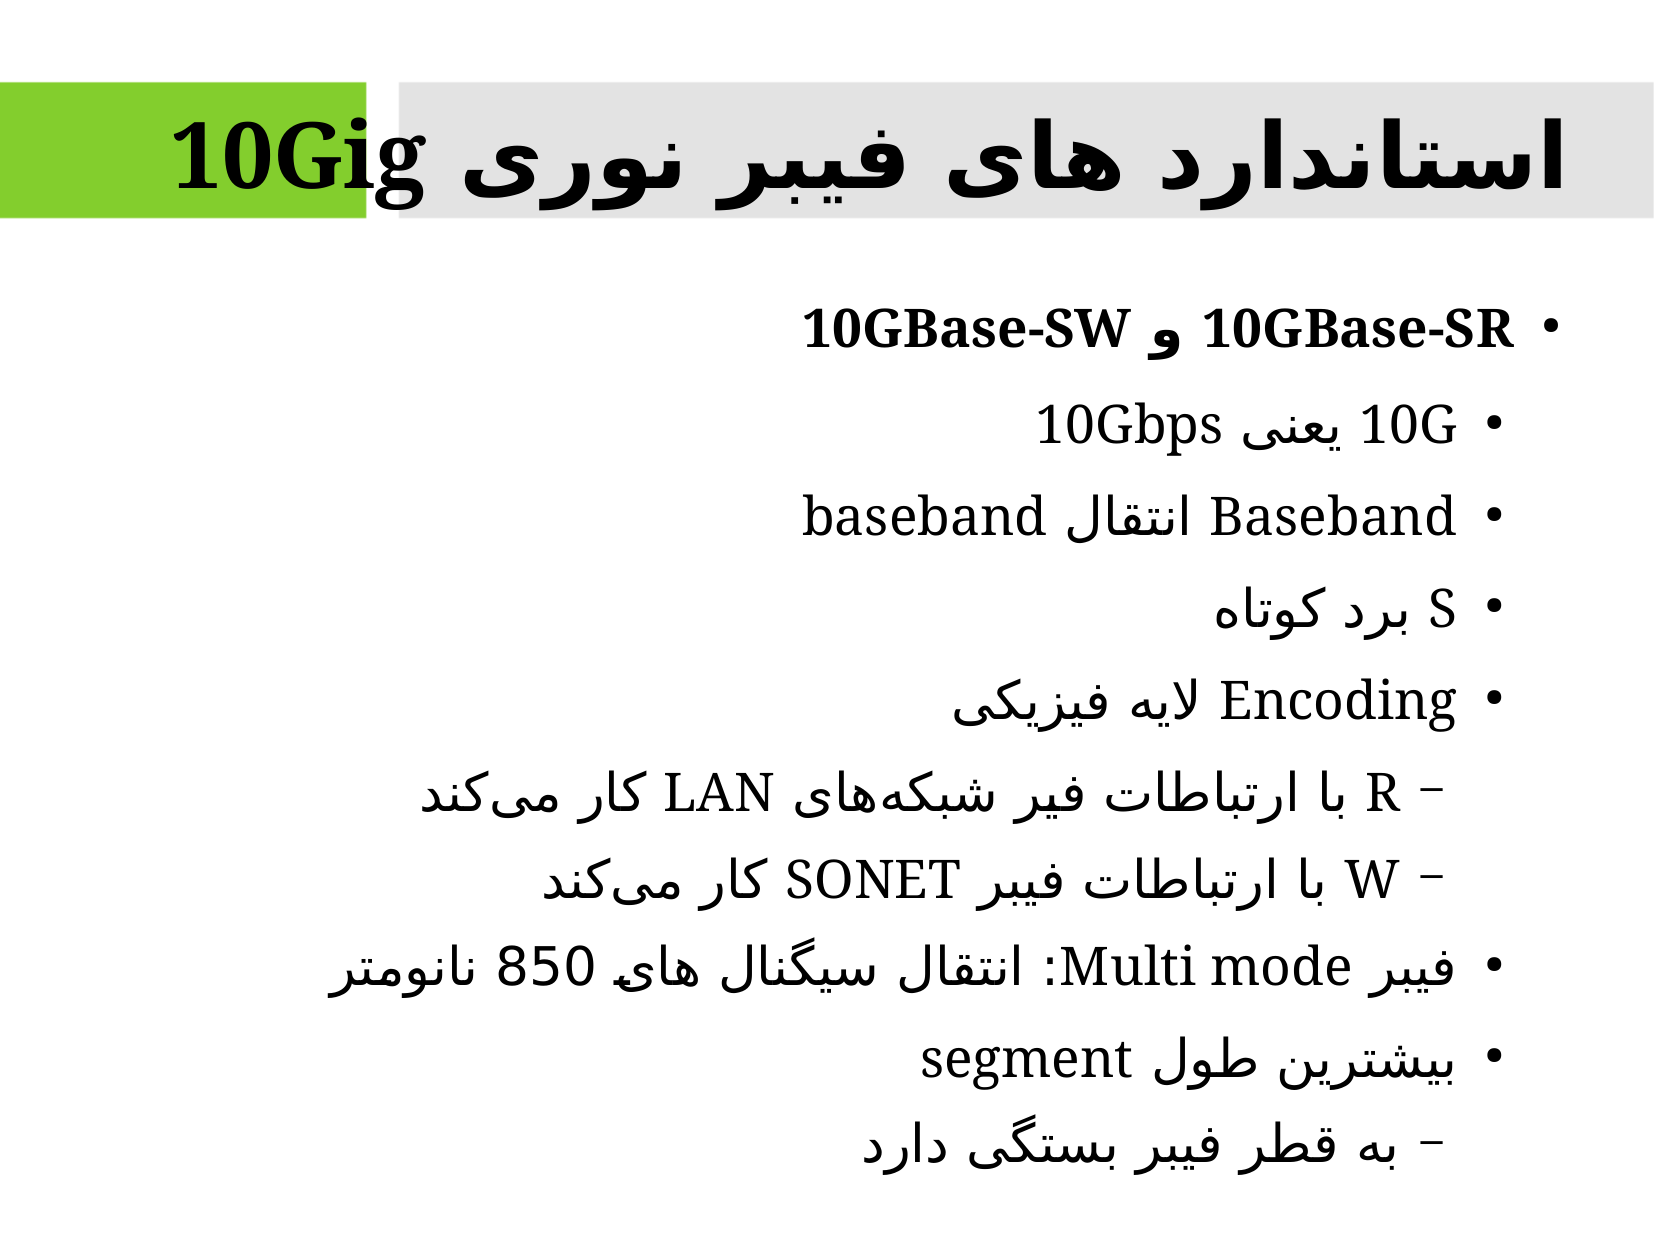

# استاندارد های فیبر نوری 10Gig
10GBase-SR و 10GBase-SW
10G یعنی 10Gbps
Baseband انتقال baseband
S برد کوتاه
Encoding لایه فیزیکی
R با ارتباطات فیر شبکه‌های LAN کار می‌کند
W با ارتباطات فیبر SONET کار می‌کند
فیبر Multi mode: انتقال سیگنال های 850 نانومتر
بیشترین طول segment
به قطر فیبر بستگی دارد